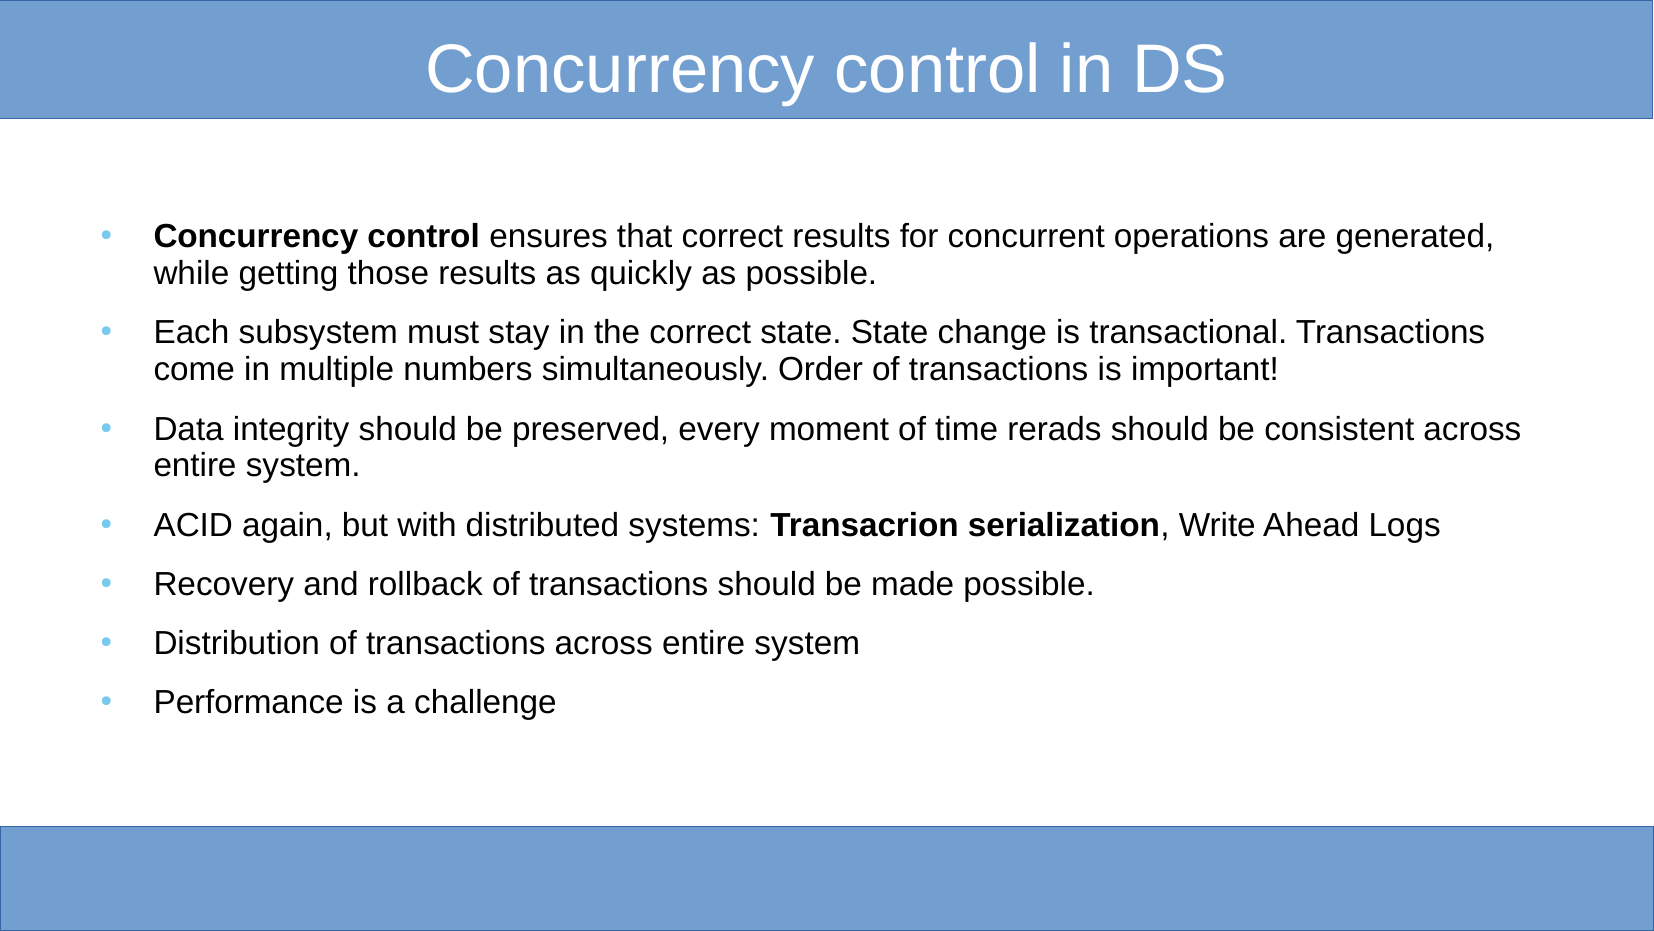

# Concurrency control in DS
Concurrency control ensures that correct results for concurrent operations are generated, while getting those results as quickly as possible.
Each subsystem must stay in the correct state. State change is transactional. Transactions come in multiple numbers simultaneously. Order of transactions is important!
Data integrity should be preserved, every moment of time rerads should be consistent across entire system.
ACID again, but with distributed systems: Transacrion serialization, Write Ahead Logs
Recovery and rollback of transactions should be made possible.
Distribution of transactions across entire system
Performance is a challenge